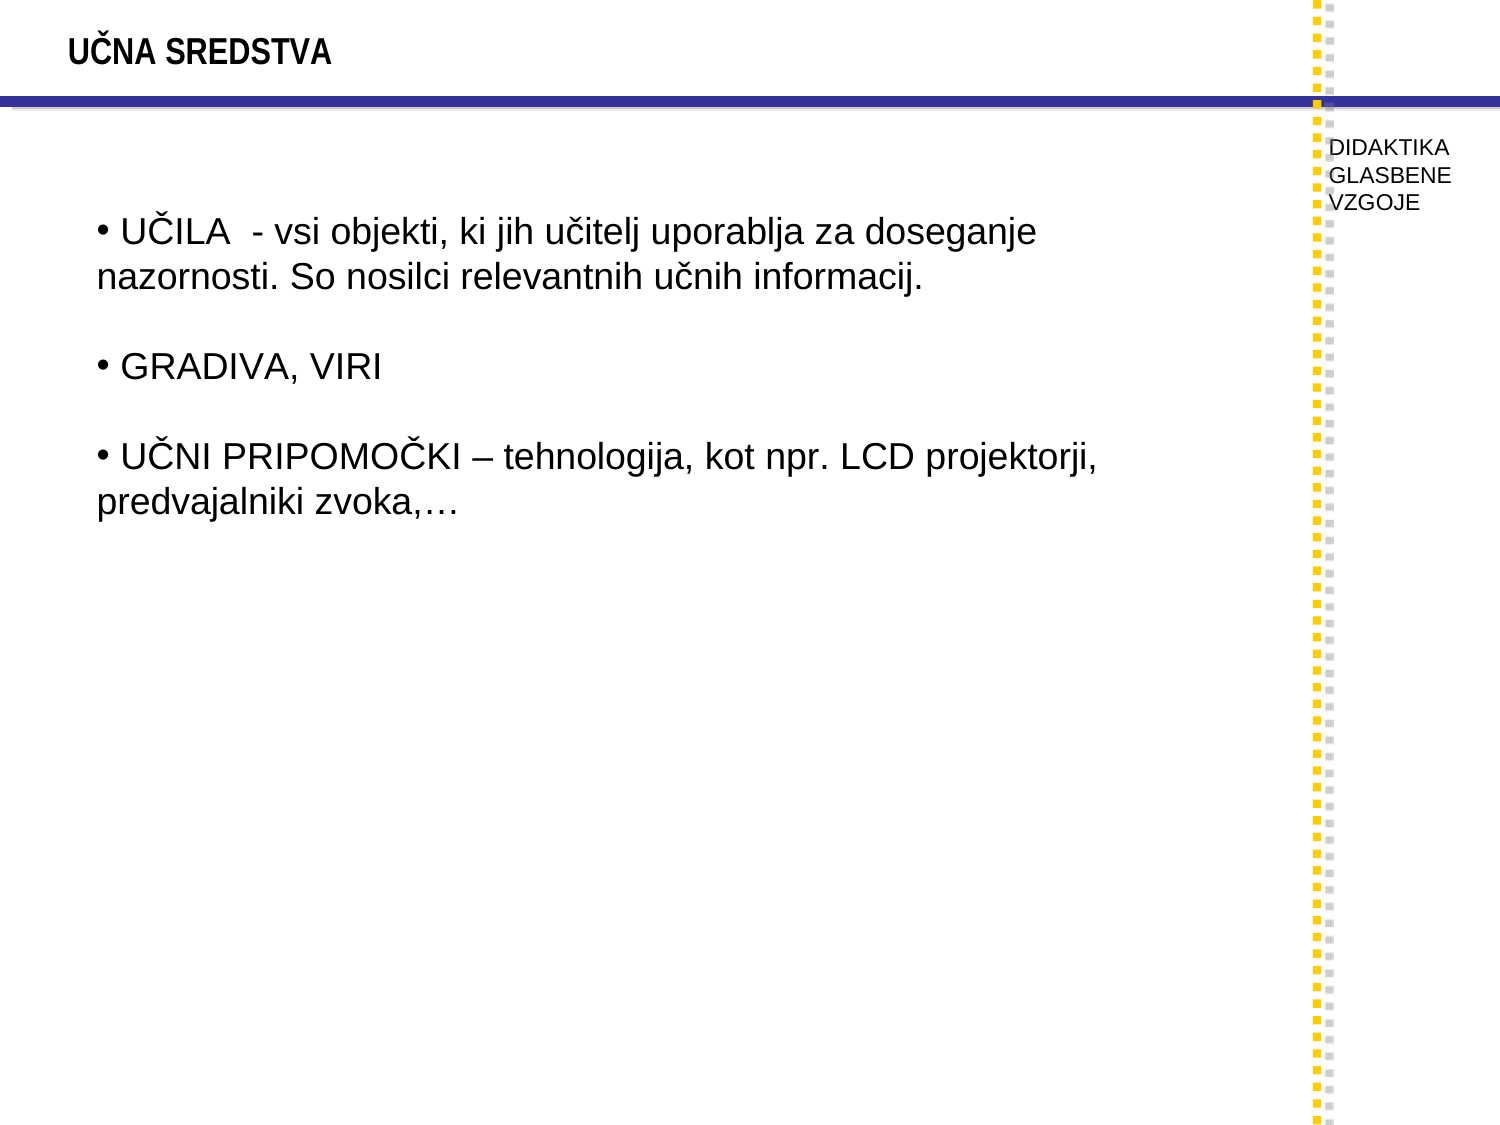

DIDAKTIKA
GLASBENE VZGOJE
UČNA SREDSTVA
 UČILA - vsi objekti, ki jih učitelj uporablja za doseganje nazornosti. So nosilci relevantnih učnih informacij.
 GRADIVA, VIRI
 UČNI PRIPOMOČKI – tehnologija, kot npr. LCD projektorji, predvajalniki zvoka,…